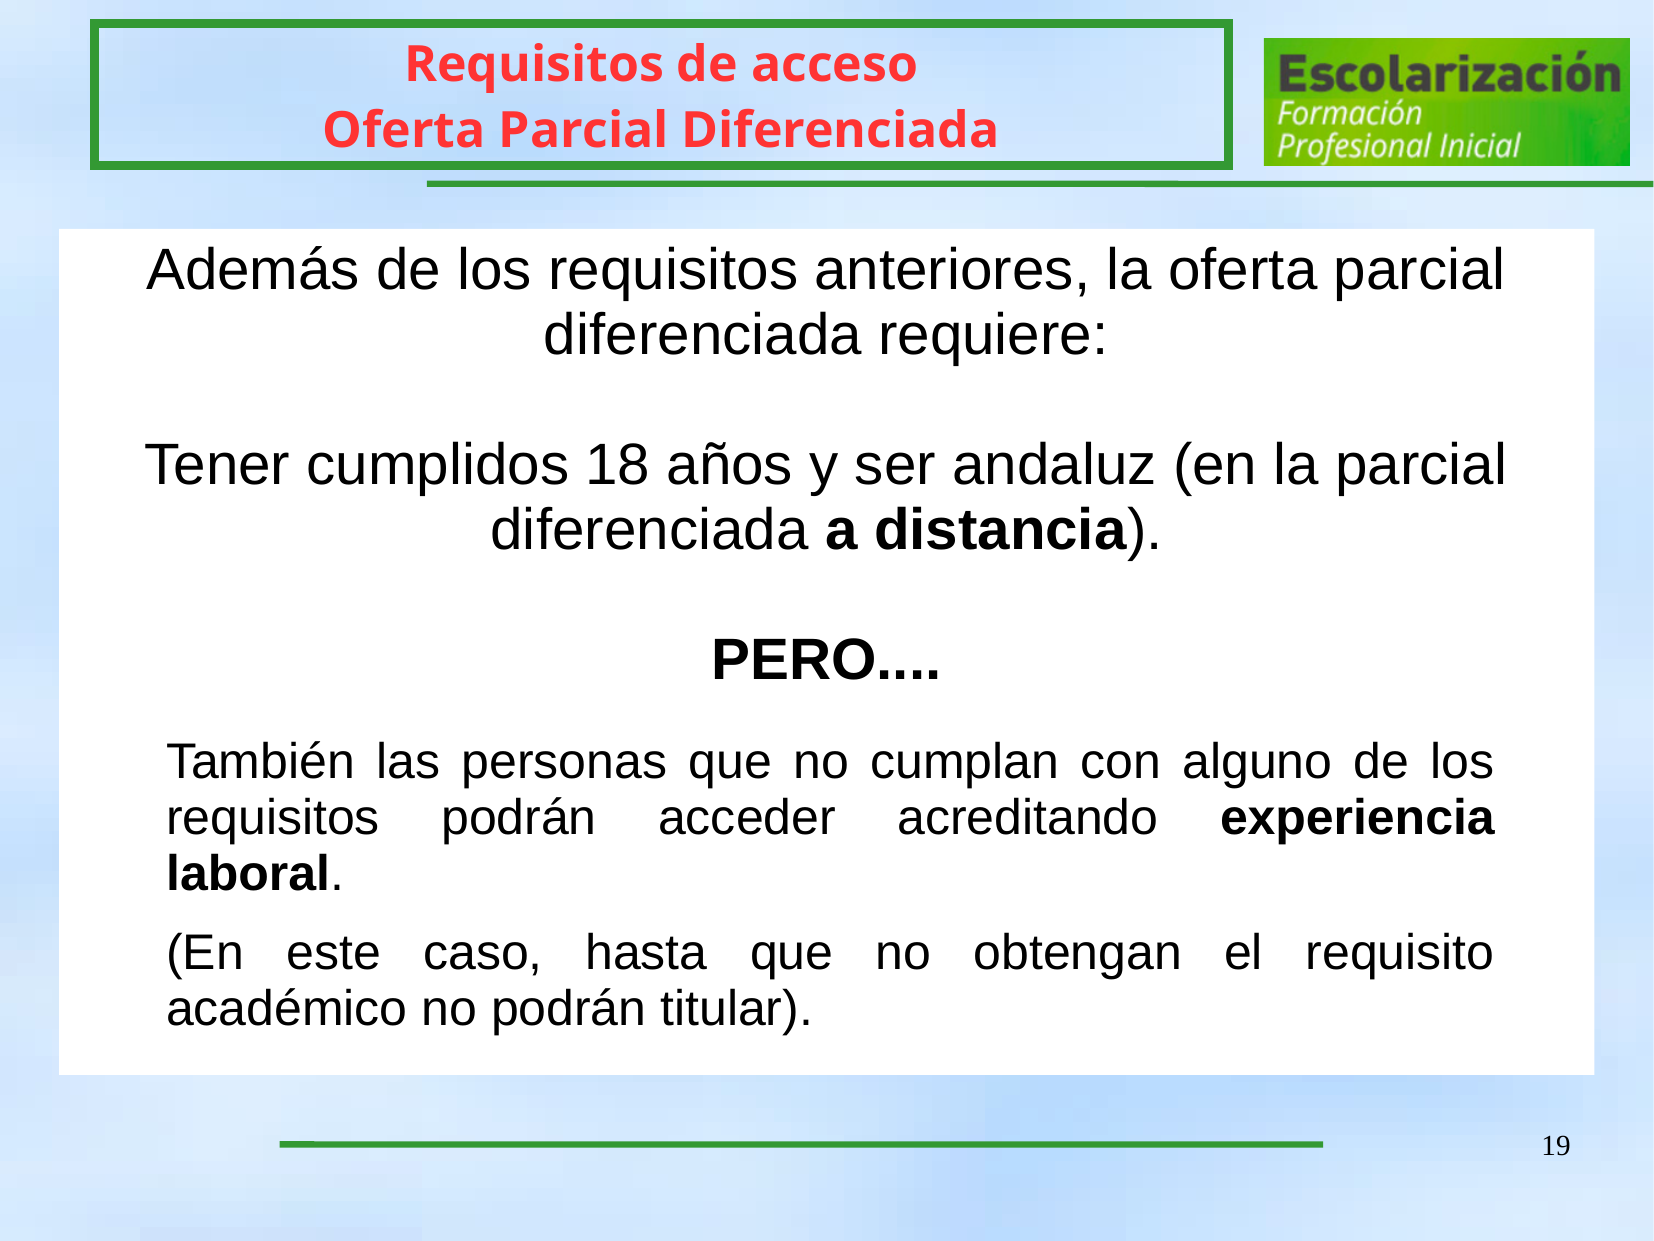

Requisitos de acceso
Oferta Parcial Diferenciada
Además de los requisitos anteriores, la oferta parcial diferenciada requiere:
Tener cumplidos 18 años y ser andaluz (en la parcial diferenciada a distancia).
PERO....
También las personas que no cumplan con alguno de los requisitos podrán acceder acreditando experiencia laboral.
(En este caso, hasta que no obtengan el requisito académico no podrán titular).
19